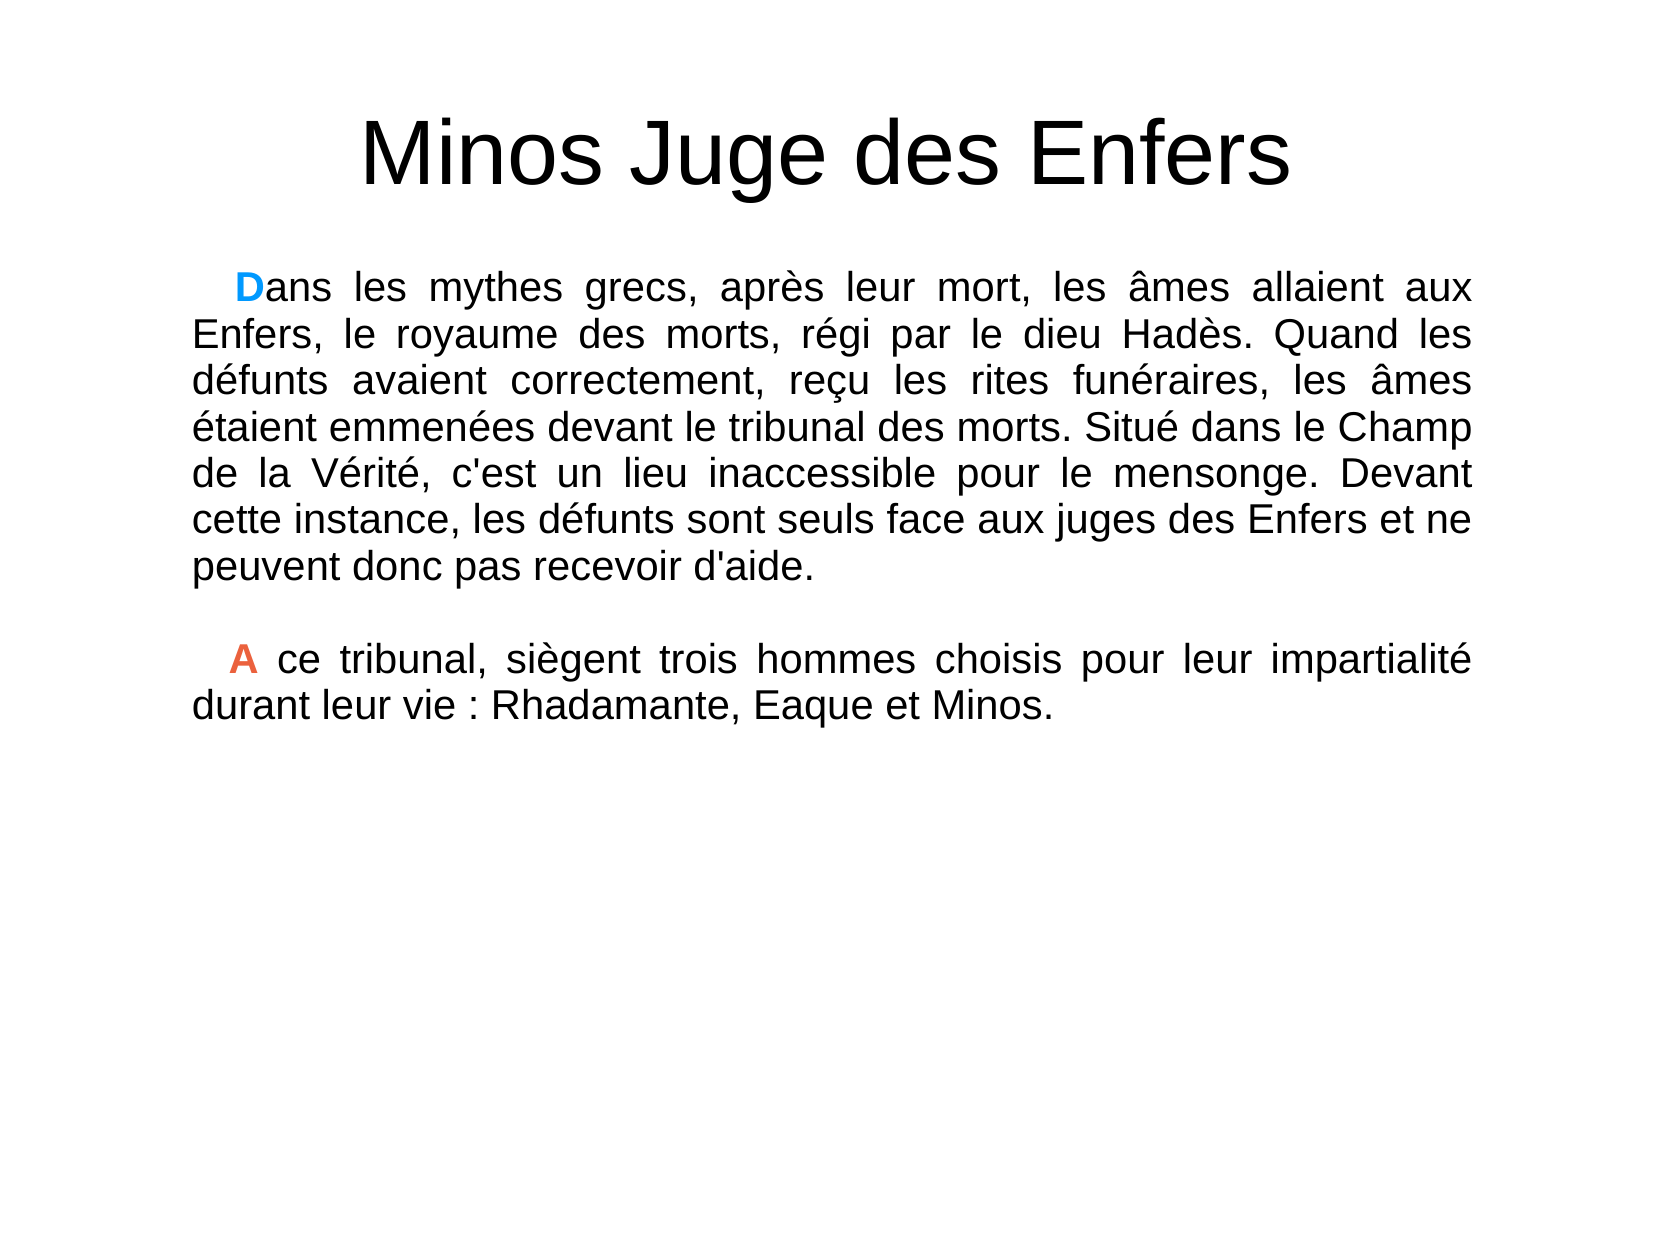

# Minos Juge des Enfers
 Dans les mythes grecs, après leur mort, les âmes allaient aux Enfers, le royaume des morts, régi par le dieu Hadès. Quand les défunts avaient correctement, reçu les rites funéraires, les âmes étaient emmenées devant le tribunal des morts. Situé dans le Champ de la Vérité, c'est un lieu inaccessible pour le mensonge. Devant cette instance, les défunts sont seuls face aux juges des Enfers et ne peuvent donc pas recevoir d'aide.
 A ce tribunal, siègent trois hommes choisis pour leur impartialité durant leur vie : Rhadamante, Eaque et Minos.